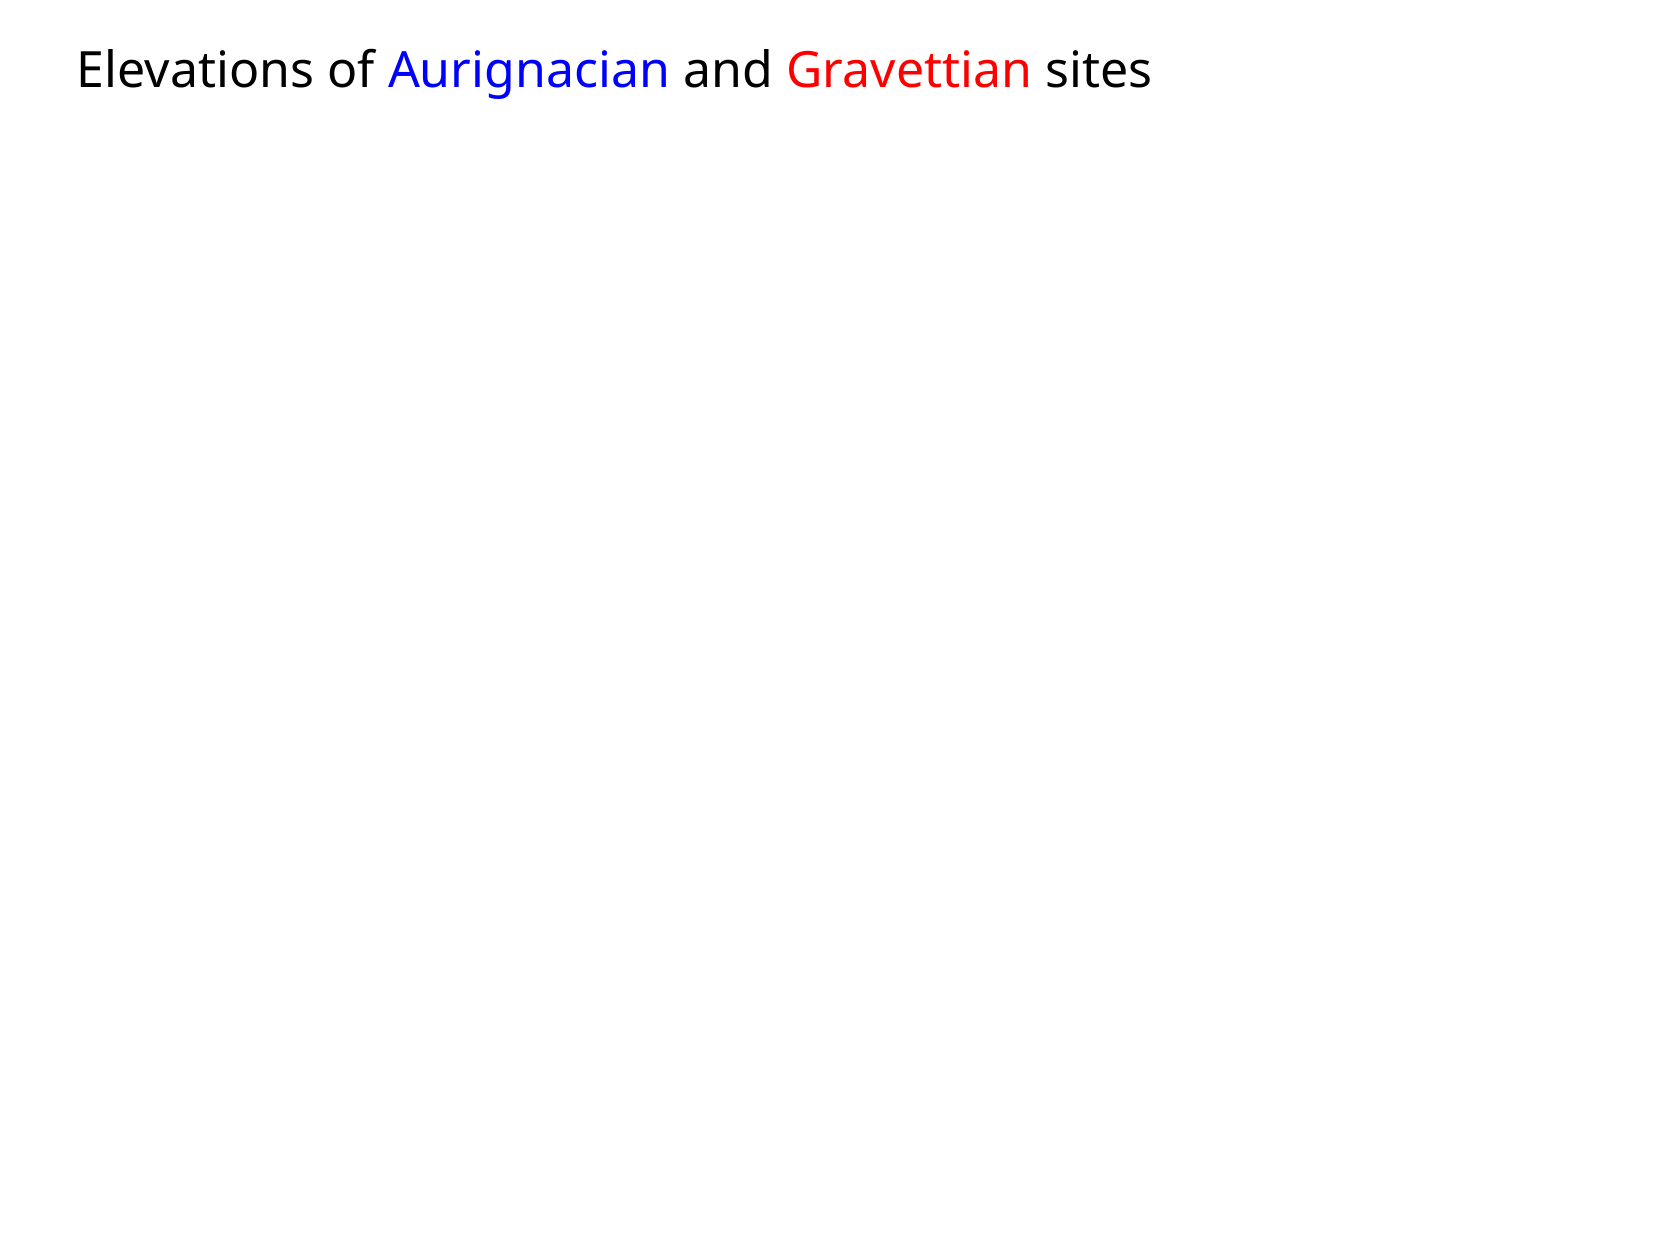

# Elevations of Aurignacian and Gravettian sites